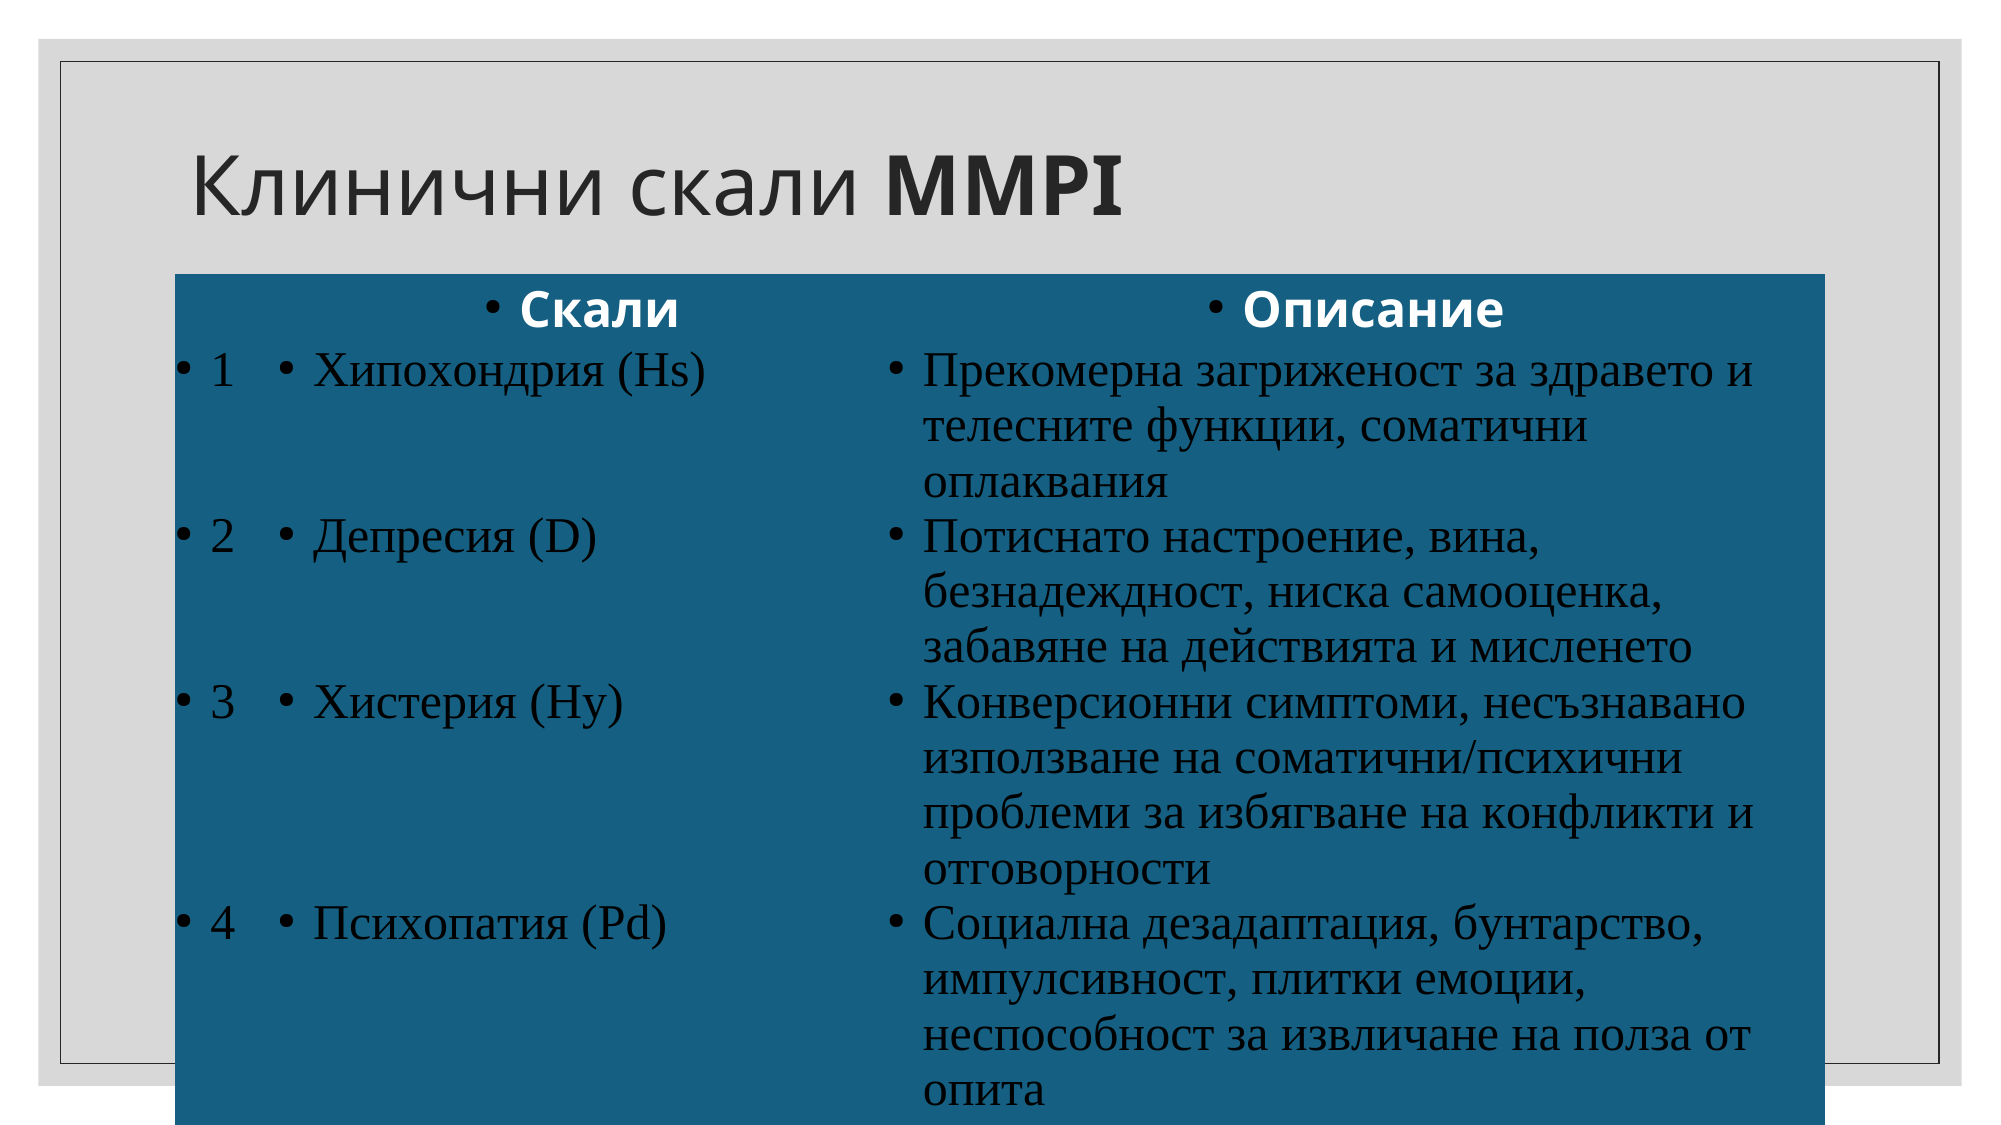

# Клинични скали MMPI
| | Скали | Описание |
| --- | --- | --- |
| 1 | Хипохондрия (Hs) | Прекомерна загриженост за здравето и телесните функции, соматични оплаквания |
| 2 | Депресия (D) | Потиснато настроение, вина, безнадеждност, ниска самооценка, забавяне на действията и мисленето |
| 3 | Хистерия (Hy) | Конверсионни симптоми, несъзнавано използване на соматични/психични проблеми за избягване на конфликти и отговорности |
| 4 | Психопатия (Pd) | Социална дезадаптация, бунтарство, импулсивност, плитки емоции, неспособност за извличане на полза от опита |
| 5 | Мъжественост/Женственост (Mf) | Айтеми, диференциращи основните полови роли, ролеви интереси и идентификации (неклинична) |